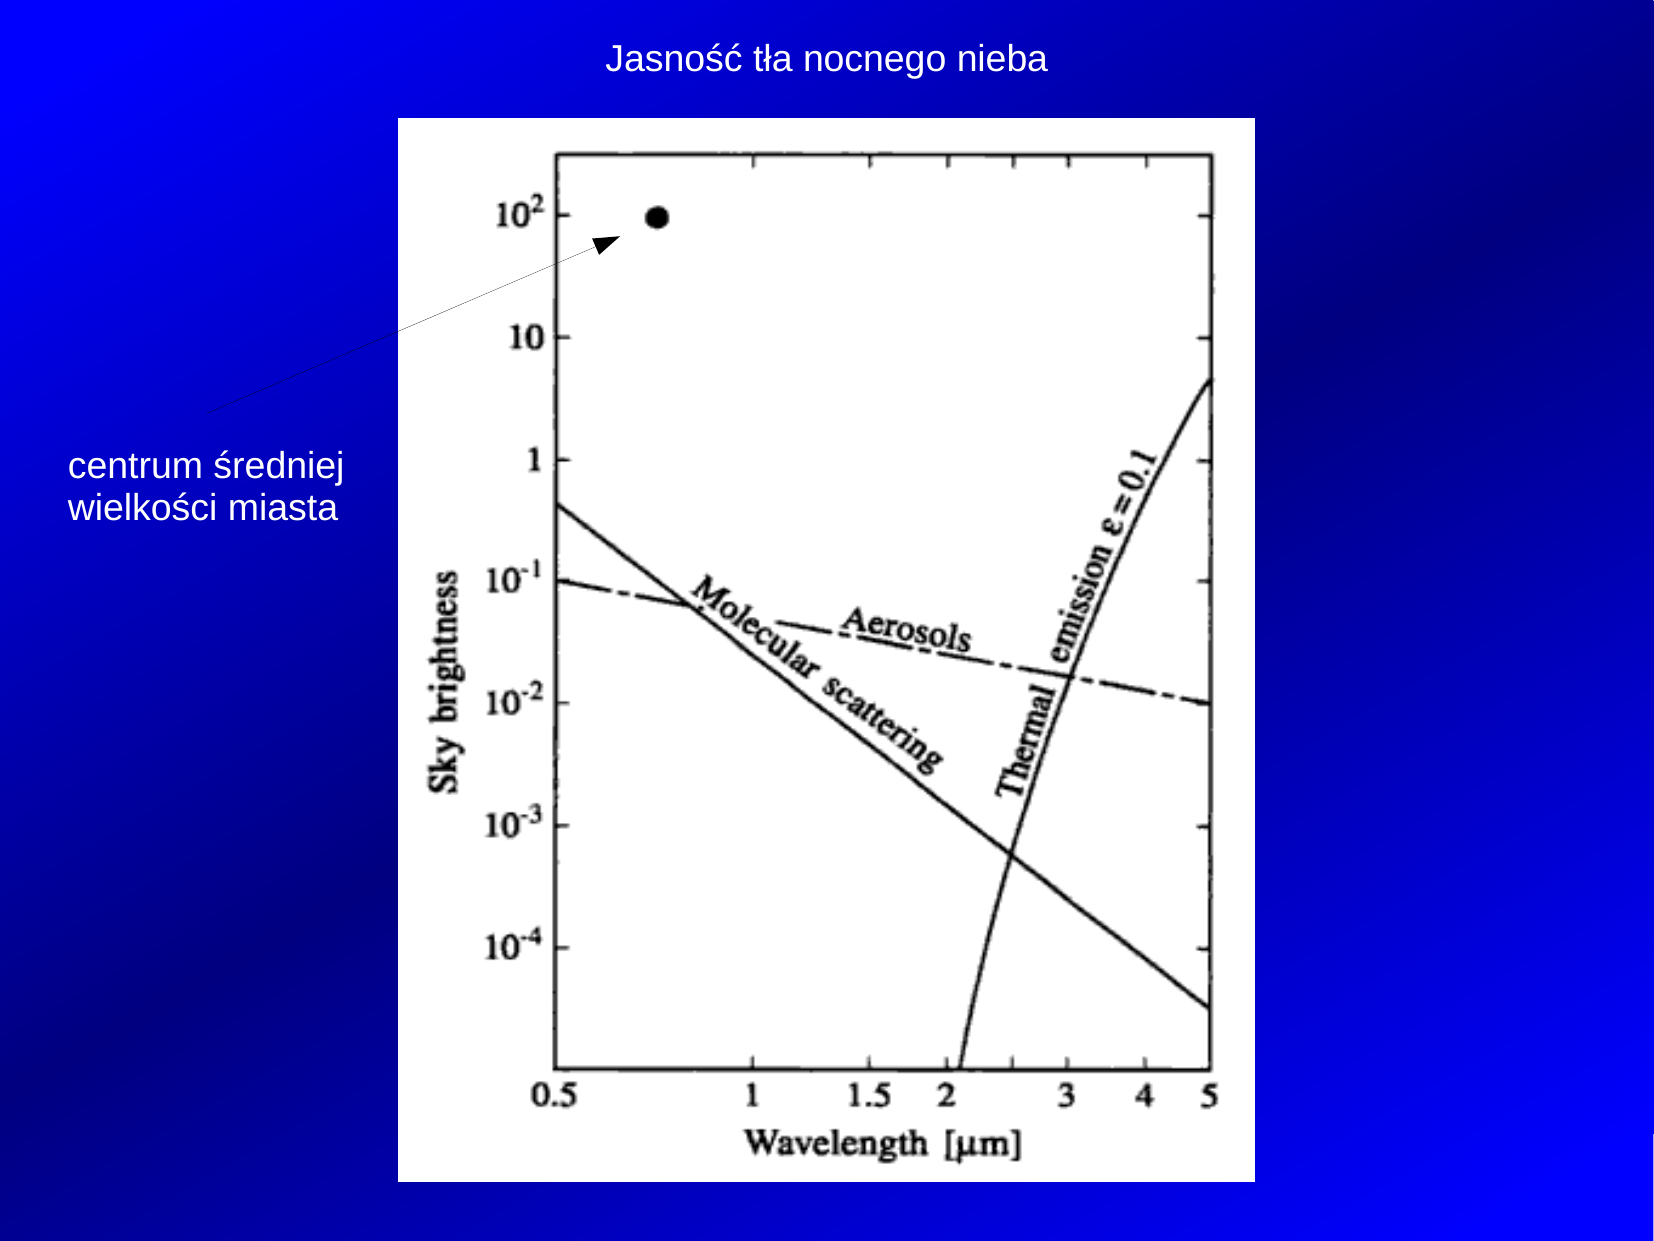

Jasność tła nocnego nieba
centrum średniej
wielkości miasta